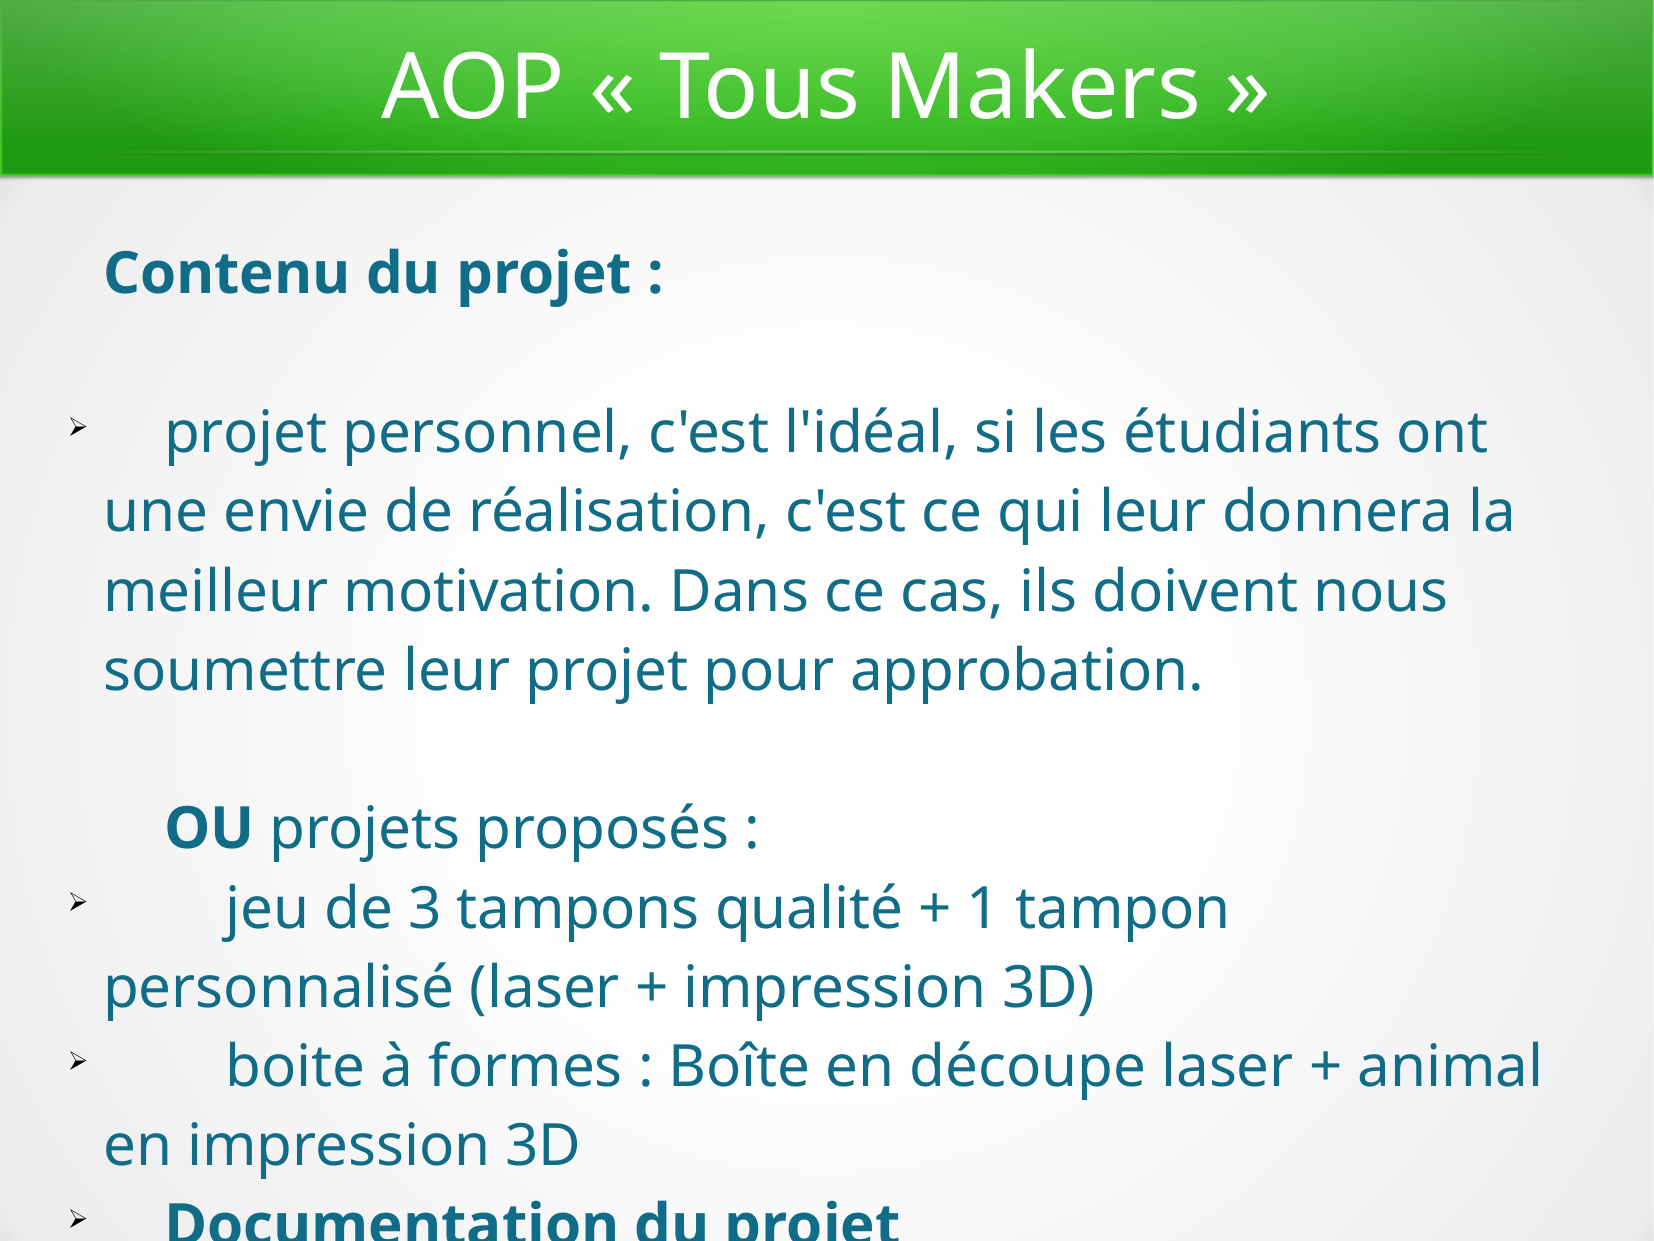

# AOP « Tous Makers »
Contenu du projet :
 projet personnel, c'est l'idéal, si les étudiants ont une envie de réalisation, c'est ce qui leur donnera la meilleur motivation. Dans ce cas, ils doivent nous soumettre leur projet pour approbation.
 OU projets proposés :
 jeu de 3 tampons qualité + 1 tampon personnalisé (laser + impression 3D)
 boite à formes : Boîte en découpe laser + animal en impression 3D
 Documentation du projet